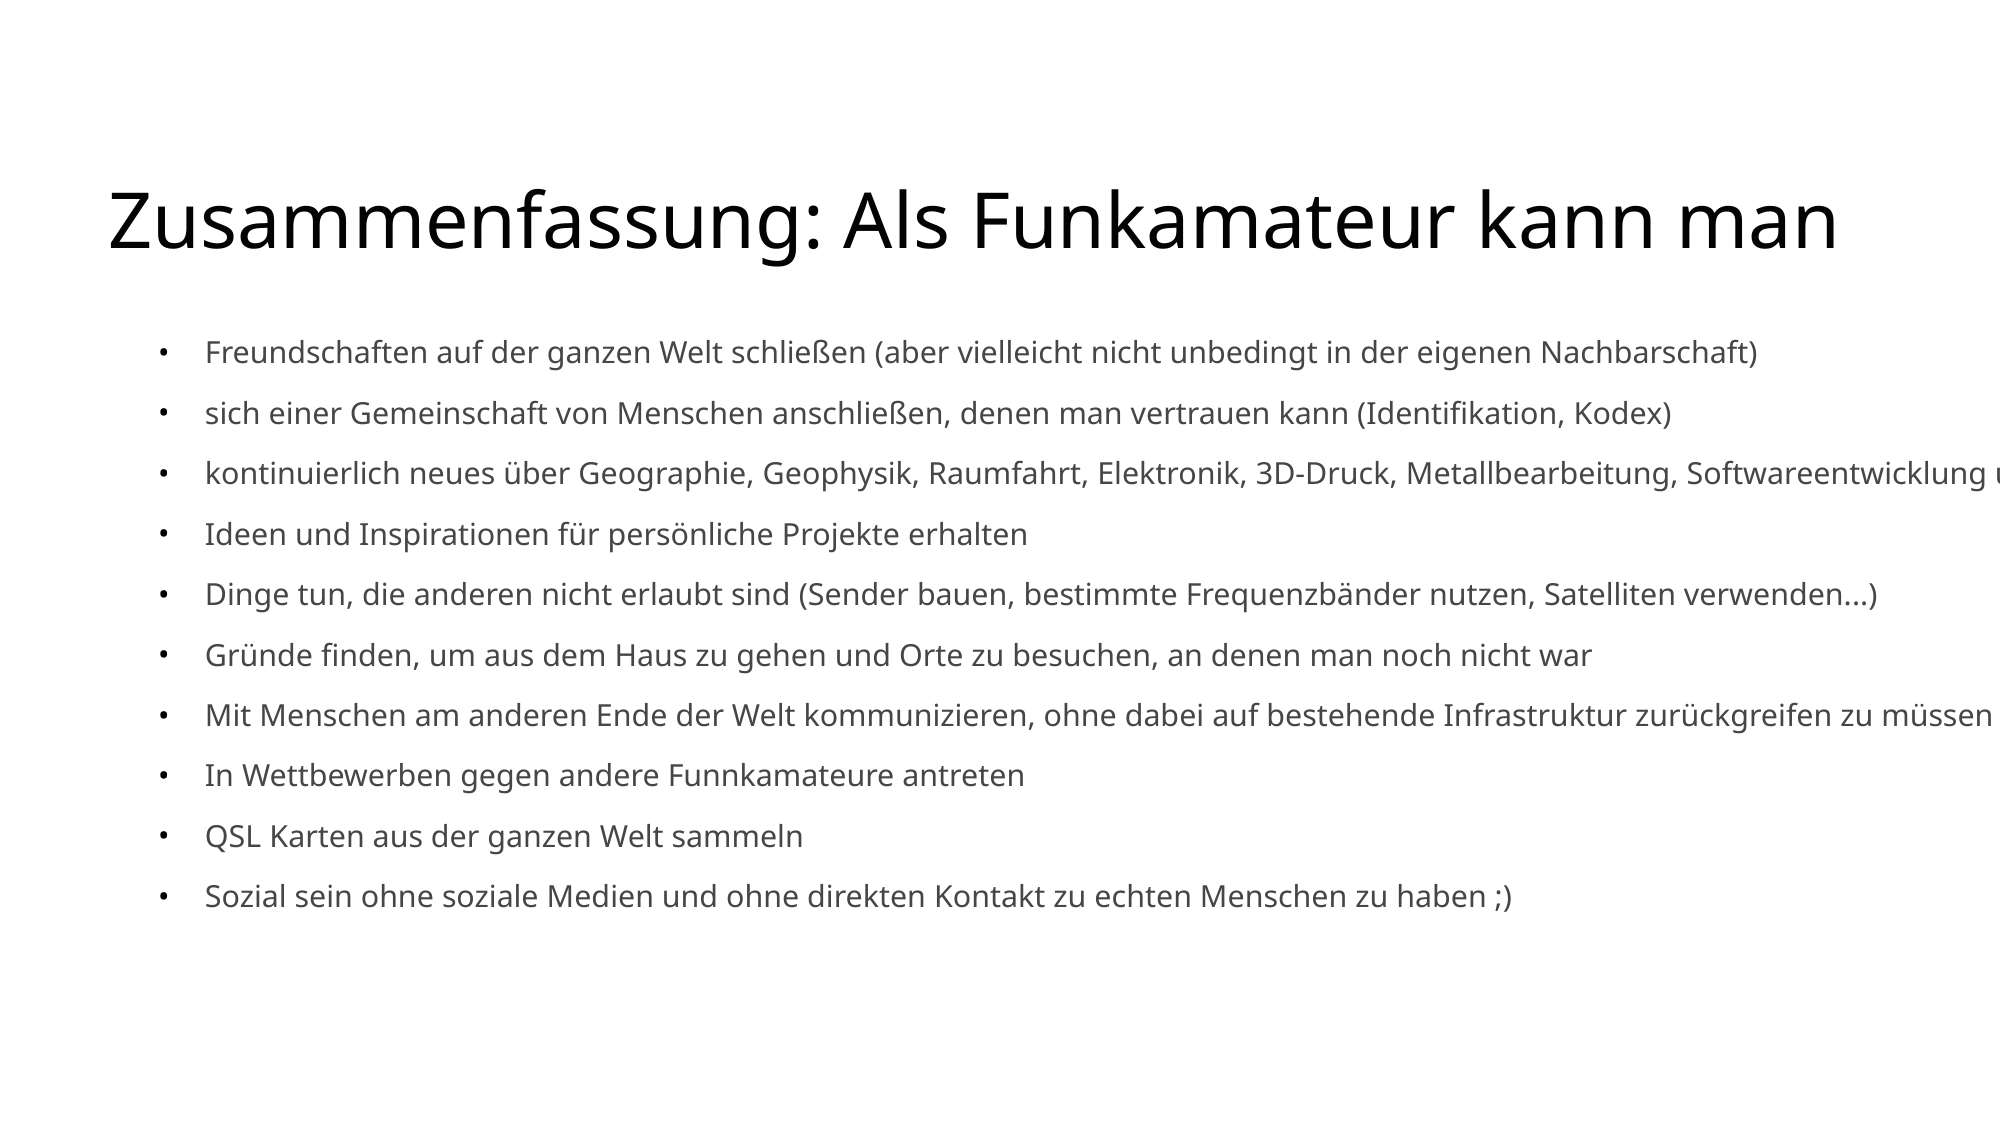

Zusammenfassung: Als Funkamateur kann man
Freundschaften auf der ganzen Welt schließen (aber vielleicht nicht unbedingt in der eigenen Nachbarschaft)
sich einer Gemeinschaft von Menschen anschließen, denen man vertrauen kann (Identifikation, Kodex)
kontinuierlich neues über Geographie, Geophysik, Raumfahrt, Elektronik, 3D-Druck, Metallbearbeitung, Softwareentwicklung usw. lernen
Ideen und Inspirationen für persönliche Projekte erhalten
Dinge tun, die anderen nicht erlaubt sind (Sender bauen, bestimmte Frequenzbänder nutzen, Satelliten verwenden...)
Gründe finden, um aus dem Haus zu gehen und Orte zu besuchen, an denen man noch nicht war
Mit Menschen am anderen Ende der Welt kommunizieren, ohne dabei auf bestehende Infrastruktur zurückgreifen zu müssen
In Wettbewerben gegen andere Funnkamateure antreten
QSL Karten aus der ganzen Welt sammeln
Sozial sein ohne soziale Medien und ohne direkten Kontakt zu echten Menschen zu haben ;)